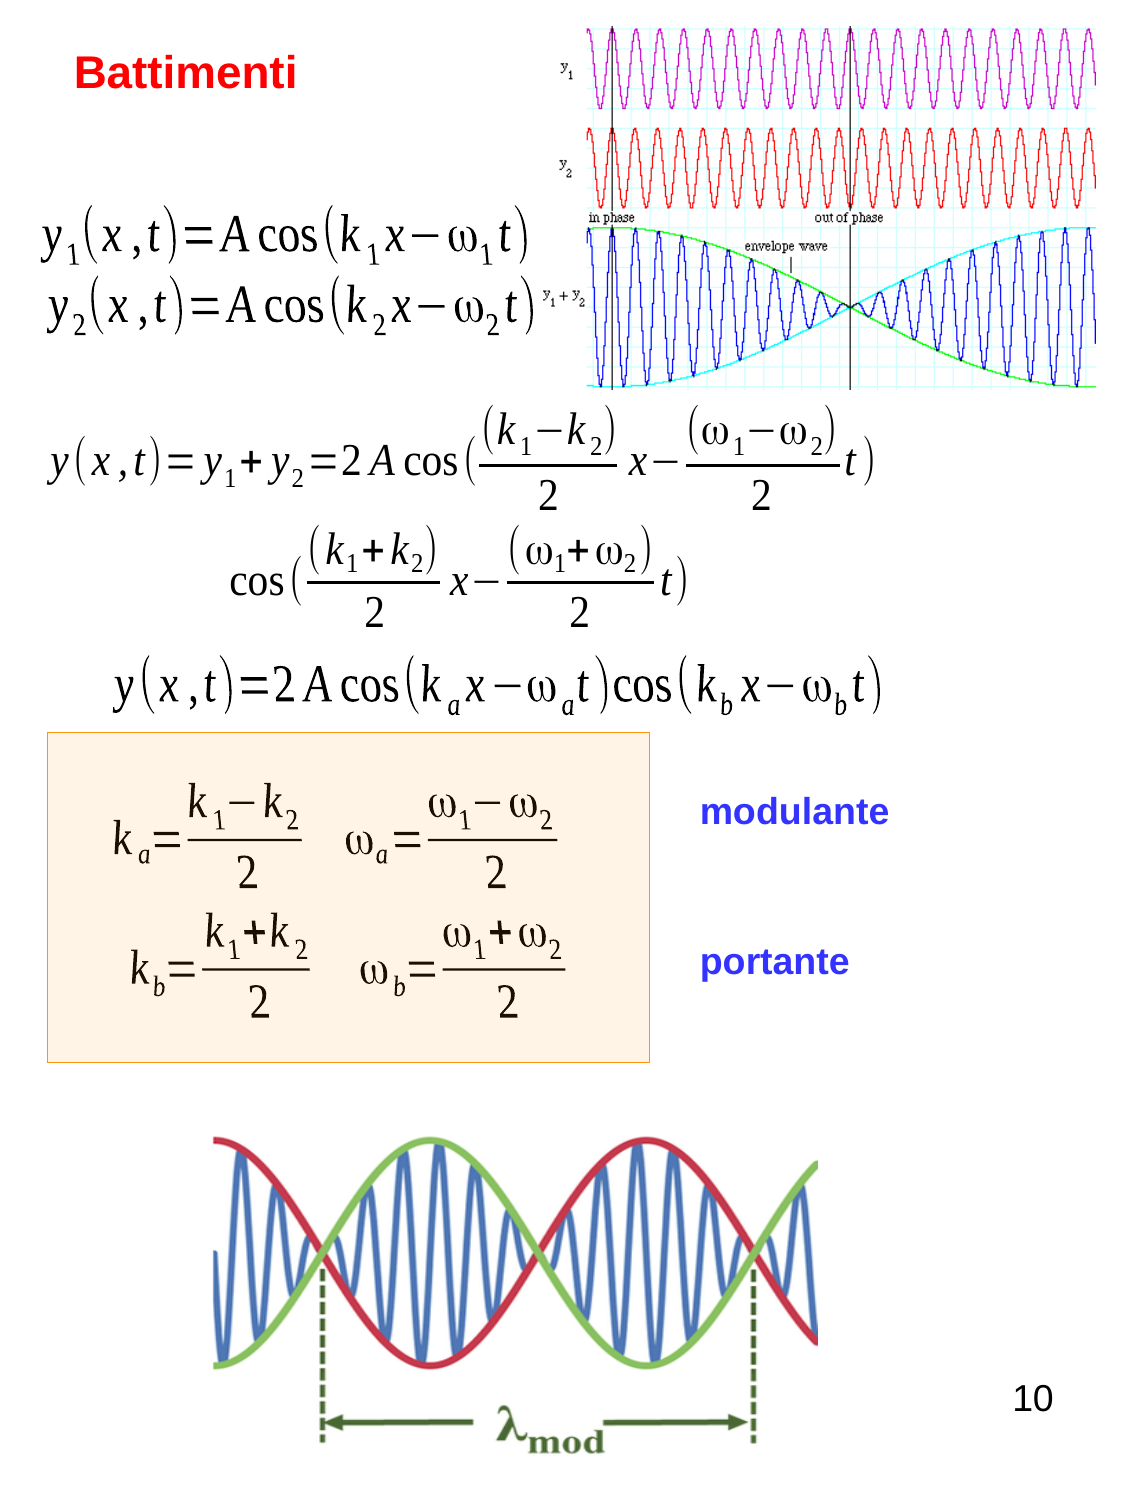

Battimenti
modulante
portante
P17 Onde Generalita'
10